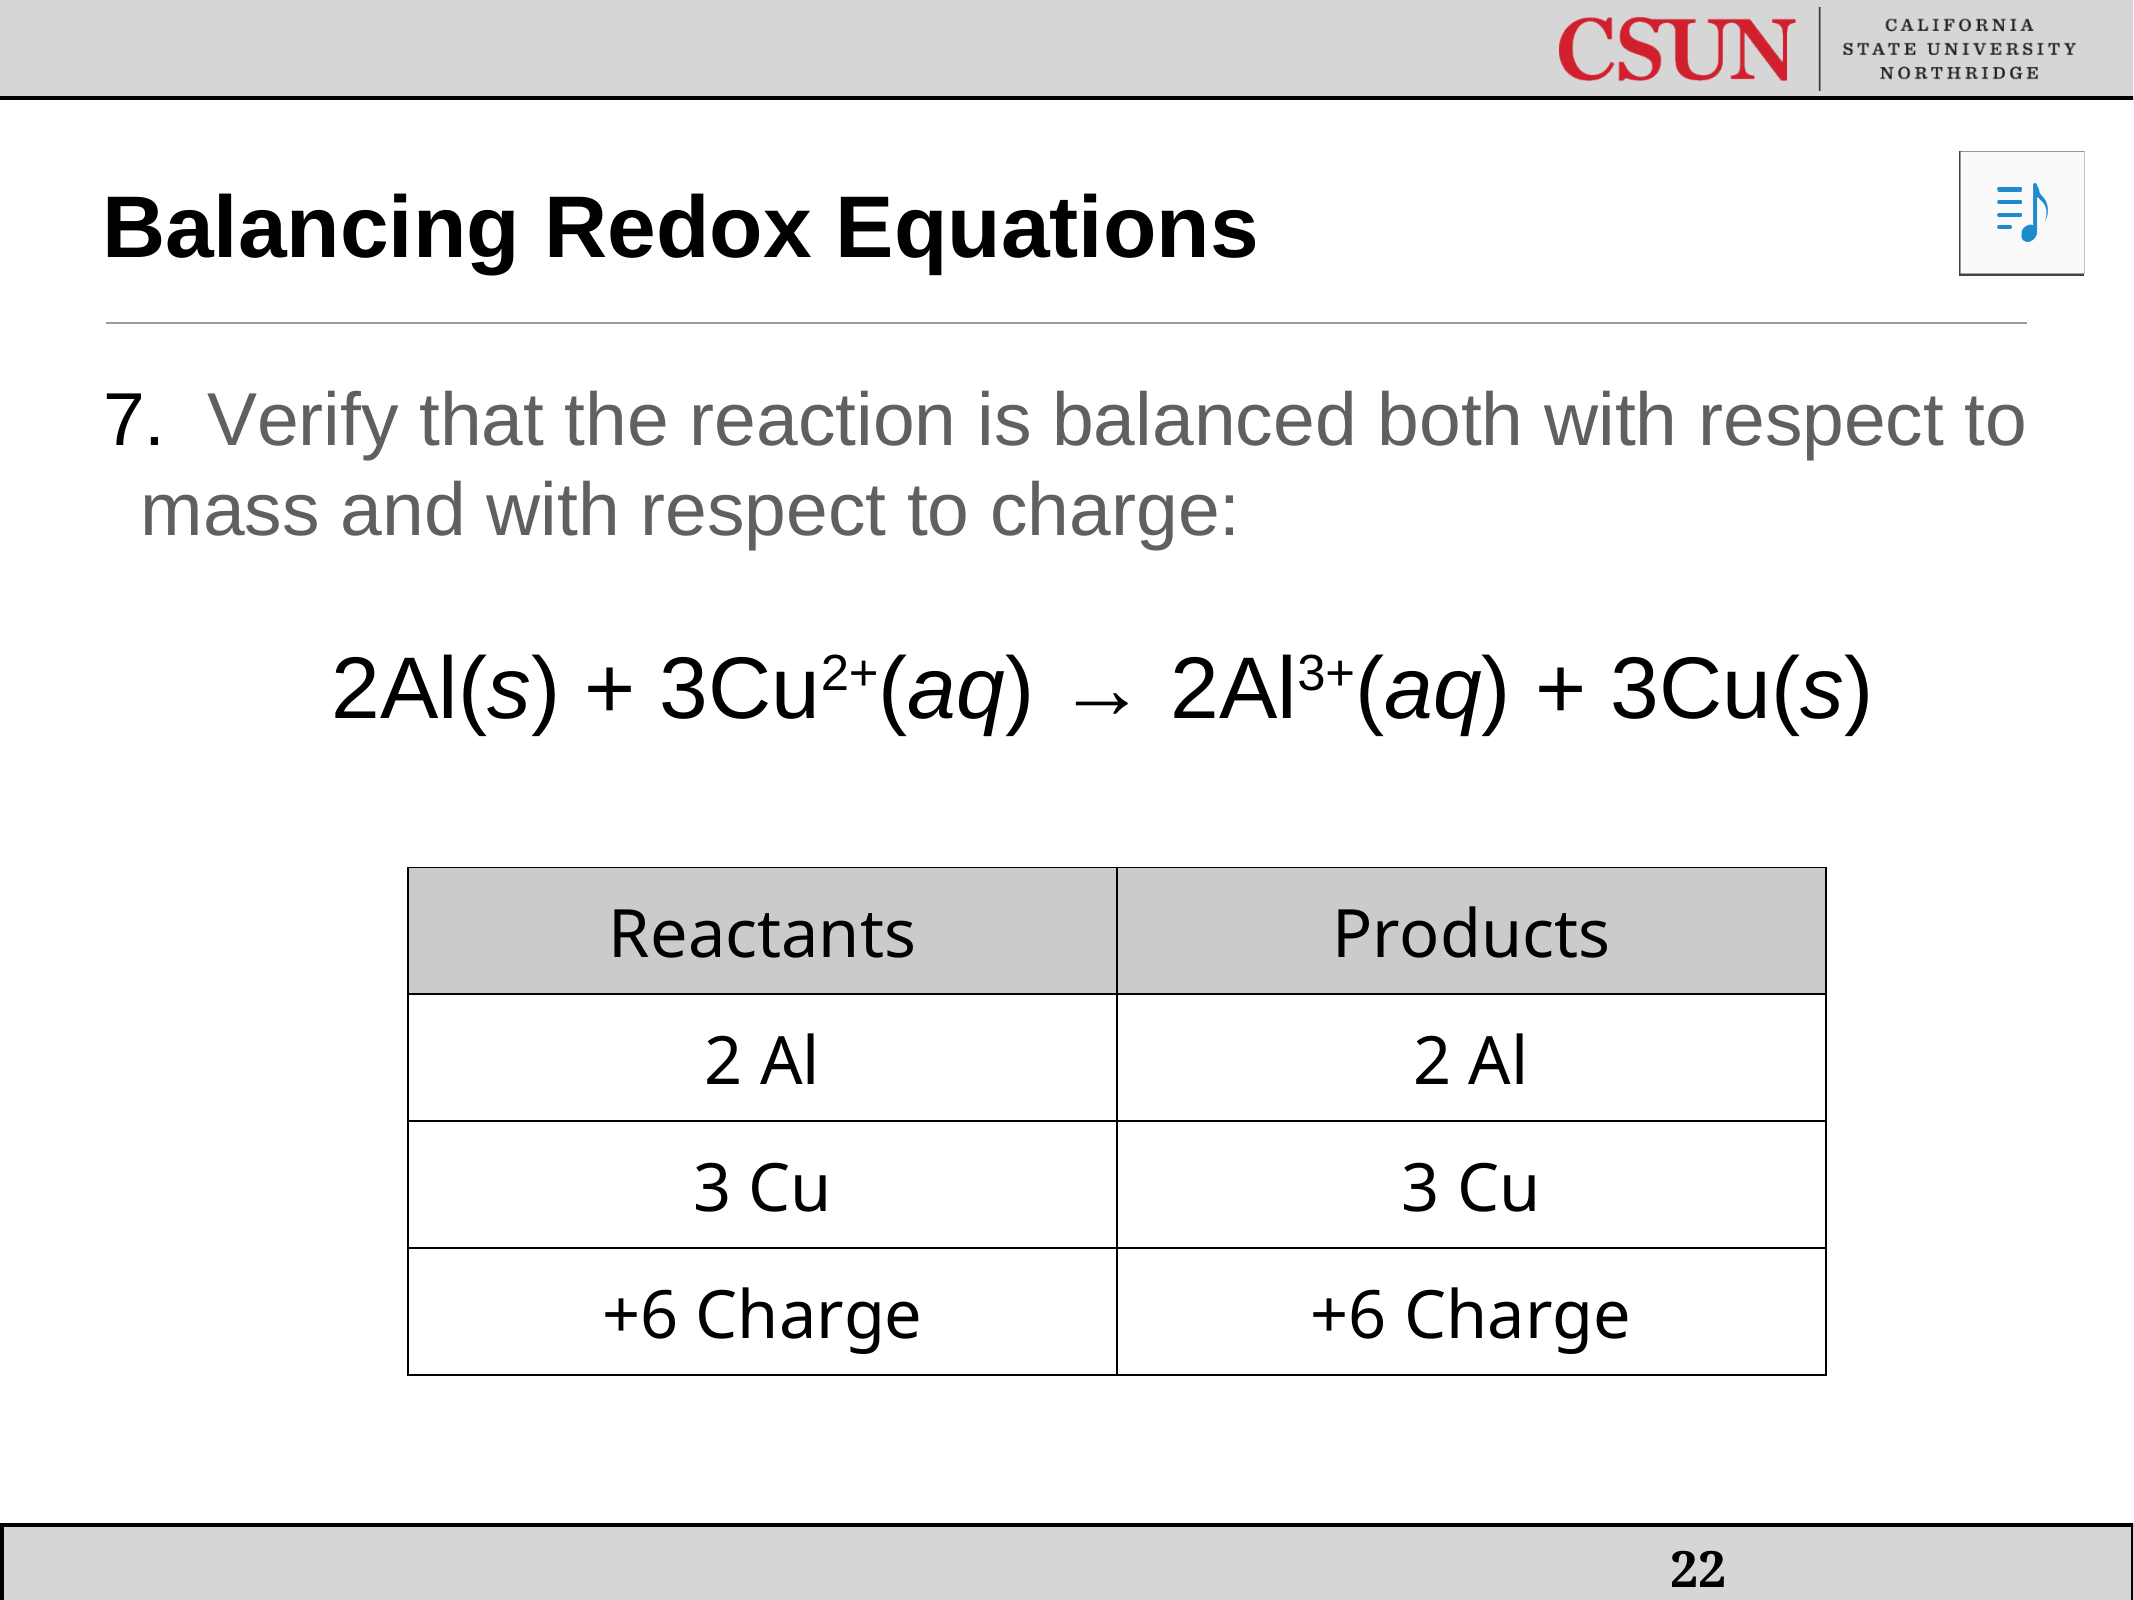

# Balancing Redox Equations
 Verify that the reaction is balanced both with respect to mass and with respect to charge:
2Al(s) + 3Cu2+(aq) → 2Al3+(aq) + 3Cu(s)
| Reactants | Products |
| --- | --- |
| 2 Al | 2 Al |
| 3 Cu | 3 Cu |
| +6 Charge | +6 Charge |
22